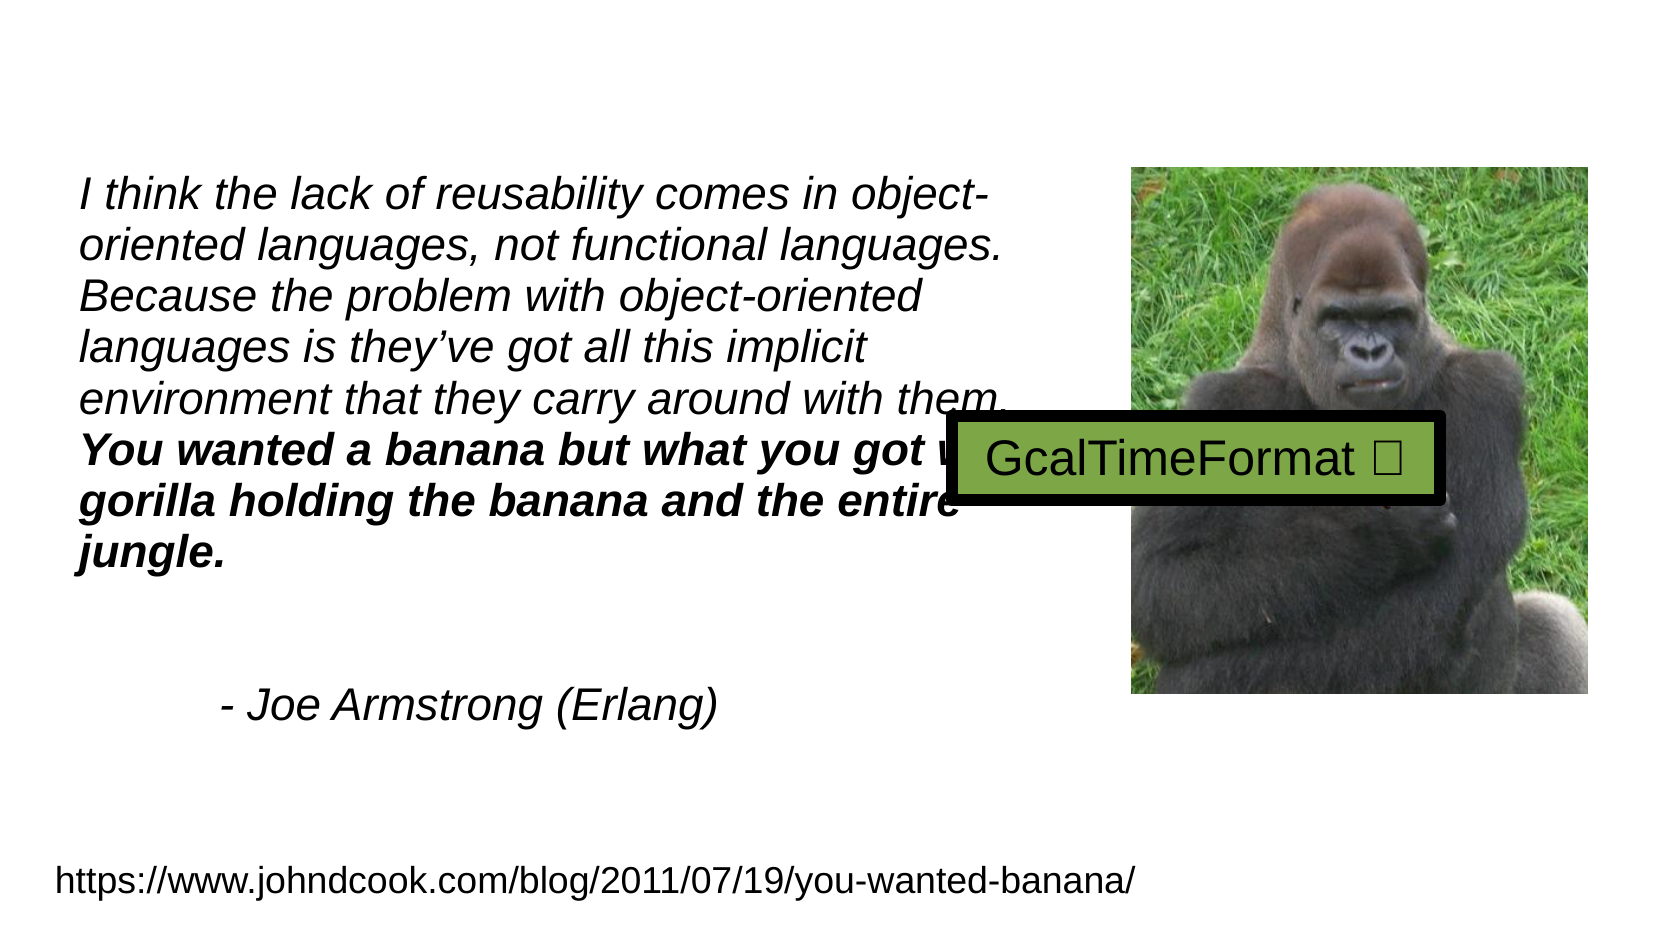

I think the lack of reusability comes in object-oriented languages, not functional languages. Because the problem with object-oriented languages is they’ve got all this implicit environment that they carry around with them. You wanted a banana but what you got was a gorilla holding the banana and the entire jungle.
 - Joe Armstrong (Erlang)
GcalTimeFormat 🍌
https://www.johndcook.com/blog/2011/07/19/you-wanted-banana/